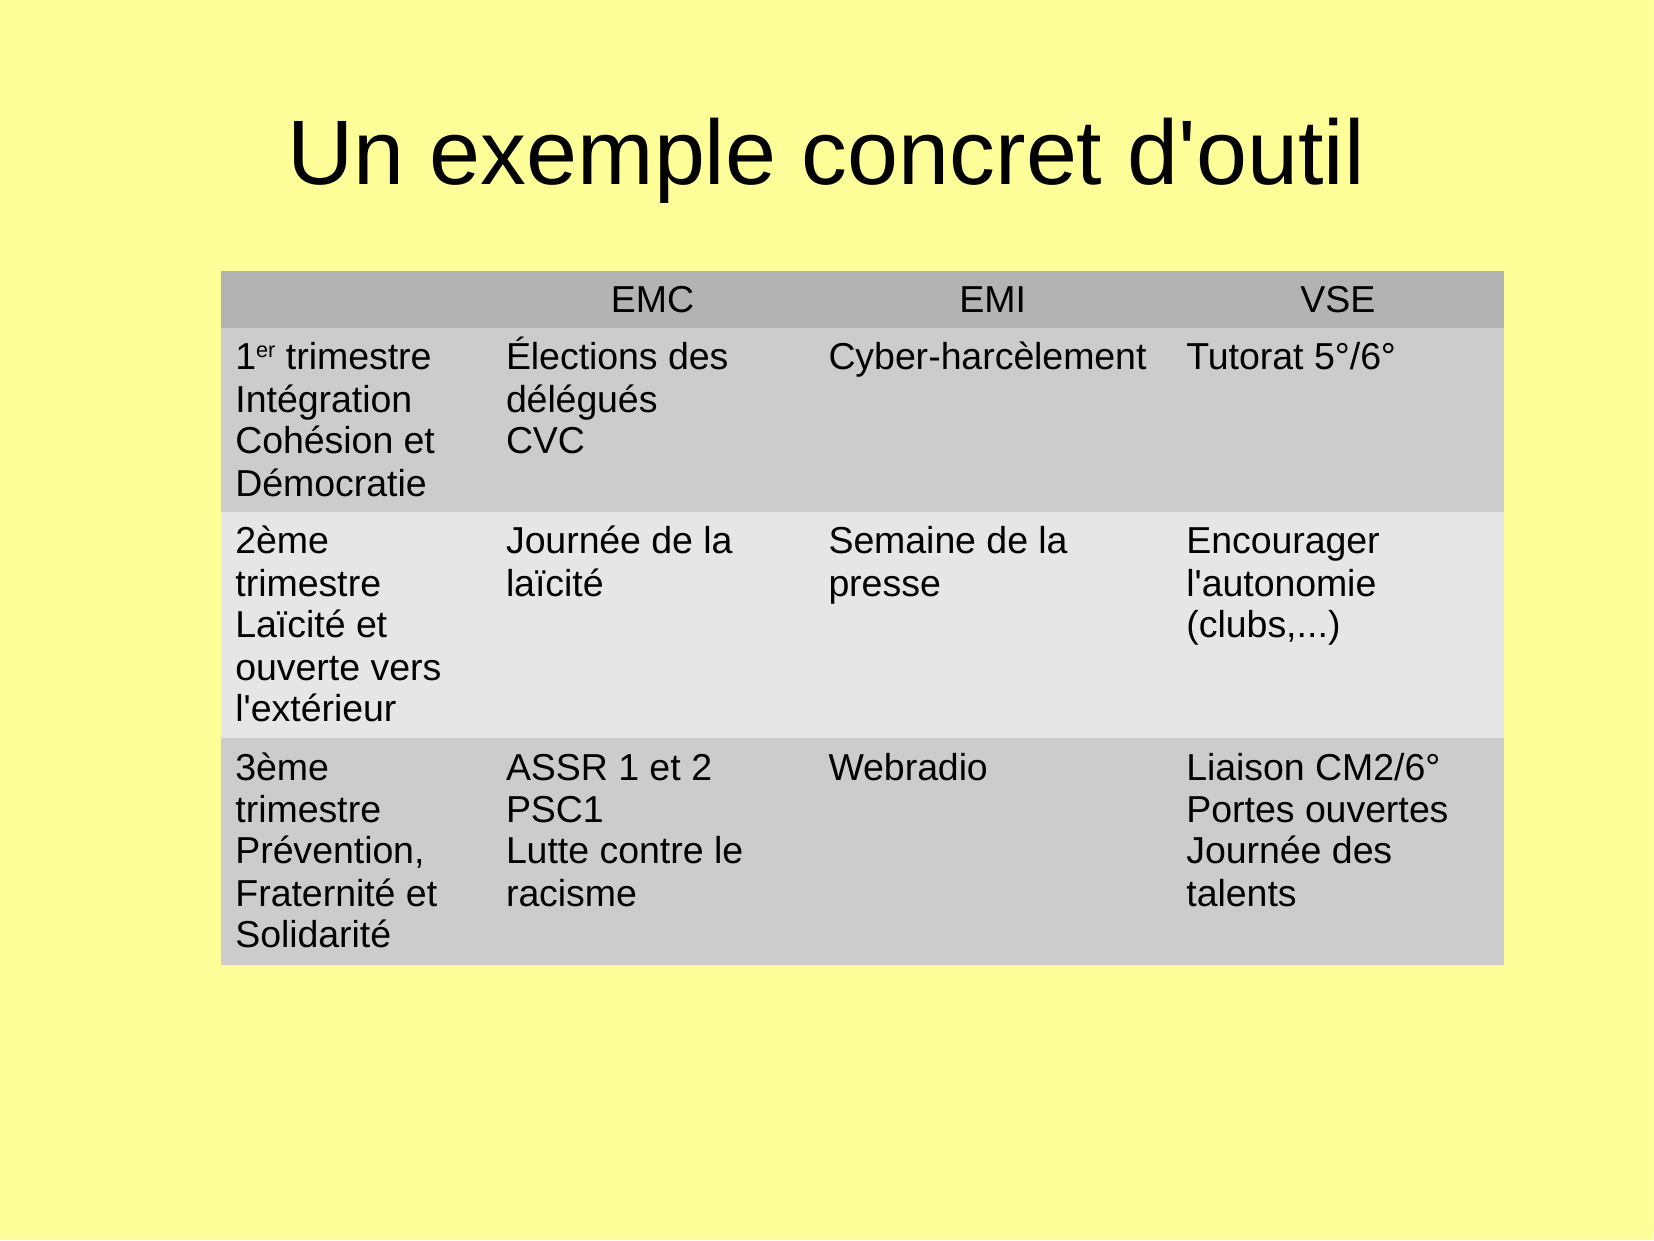

# Un exemple concret d'outil
| | EMC | EMI | VSE |
| --- | --- | --- | --- |
| 1er trimestre Intégration Cohésion et Démocratie | Élections des délégués CVC | Cyber-harcèlement | Tutorat 5°/6° |
| 2ème trimestre Laïcité et ouverte vers l'extérieur | Journée de la laïcité | Semaine de la presse | Encourager l'autonomie (clubs,...) |
| 3ème trimestre Prévention, Fraternité et Solidarité | ASSR 1 et 2 PSC1 Lutte contre le racisme | Webradio | Liaison CM2/6° Portes ouvertes Journée des talents |
CPE
EMI
EMC - VSE
Formation cyber-harcèlement.
Formation des délégués
Election de délégués : CA, FSE…
Club journal.
Conseil de vie collégienne
Tutorat :
intégration dans le collège : élève de 3° avec élève de 6°, ou élève de 5° avec élève de 6°.
Aide scolaire : élève de 3° ou 4° avec élève de 6 °
Organisation de voyages d’intégration.
Prévention et formation :
Prévention harcèlement
Formation ASSR1 etASSR 2.
Encourager l’autonomie :
clubs en autonomie animés par des élèves.
Salles d’étude en autonomie.
Organisations de différentes commissions : développement durable, repas….
Fédérer un établissement autour d’un projet :
Semaine des talents
Cross du collège
Portes ouvertes
Actions solidaires
Remises de diplômes : DNB, BSR
Professeurs
Documentalistes
EMI
EMC
Web radio.
Activités à l’occasion de la semaine de la laïcité.
Journal web du collège.
Travail autour de différentes commémorations : guerres, centenaires…
.
Semaine de la presse.
Activités sur les discriminations :
Mur des préjugés.
Réalisation d’un court métrage.
Réalisation d’un clip vidéo.
Séquences sur la recherche d’informations.
Goûters philosophiques autour d’une notion.
Activités autour de l’identité numérique :
Avatars.
Pseudonyme.
Les traces qu’on laisse sur internet.
droit à la vie privée
. les informations sur internet : le vrai du faux, les sources….
Réalisation de bibliographies à partir d’activités
 menées par l’infirmière sur les problèmes d’addictions, d’adolescence, d’ordres familiaux.